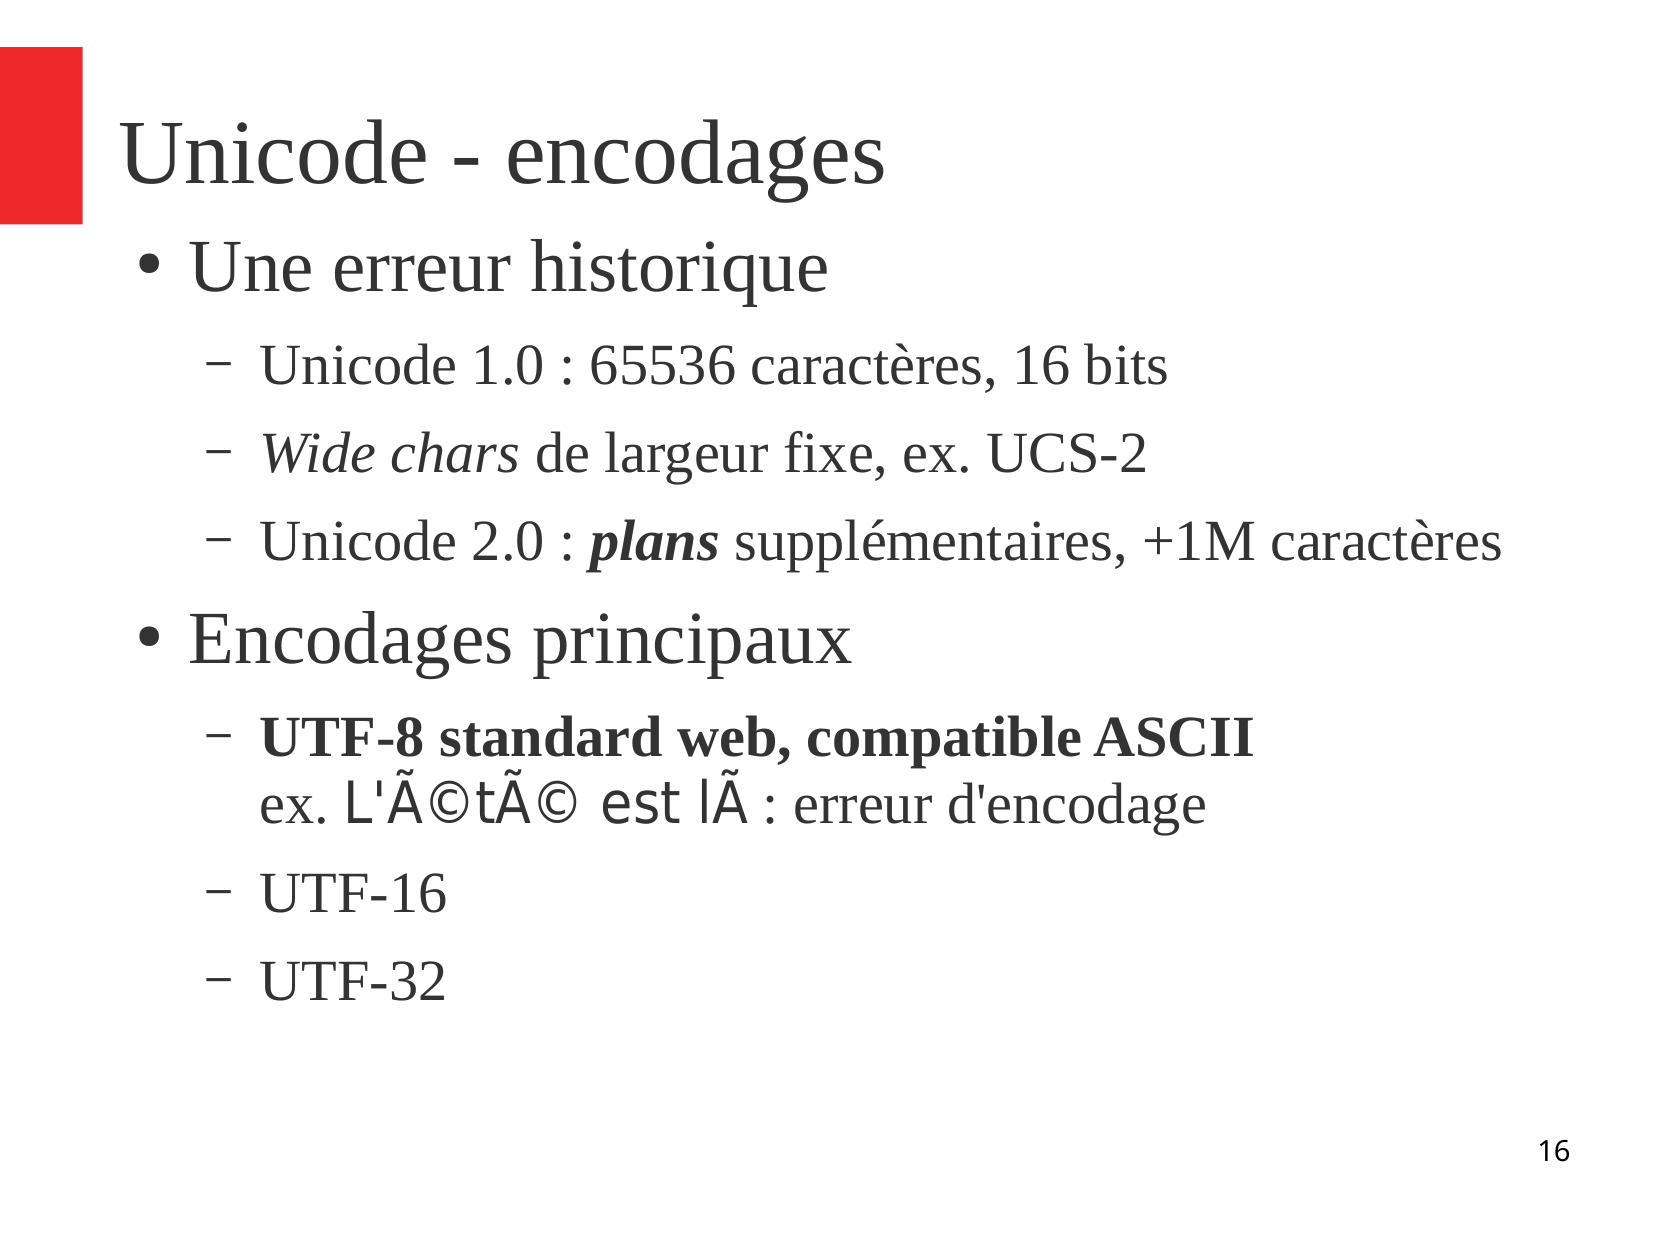

# Unicode - encodages
Une erreur historique
Unicode 1.0 : 65536 caractères, 16 bits
Wide chars de largeur fixe, ex. UCS-2
Unicode 2.0 : plans supplémentaires, +1M caractères
Encodages principaux
UTF-8 standard web, compatible ASCII
ex. L'Ã©tÃ© est lÃ : erreur d'encodage
UTF-16
UTF-32
16